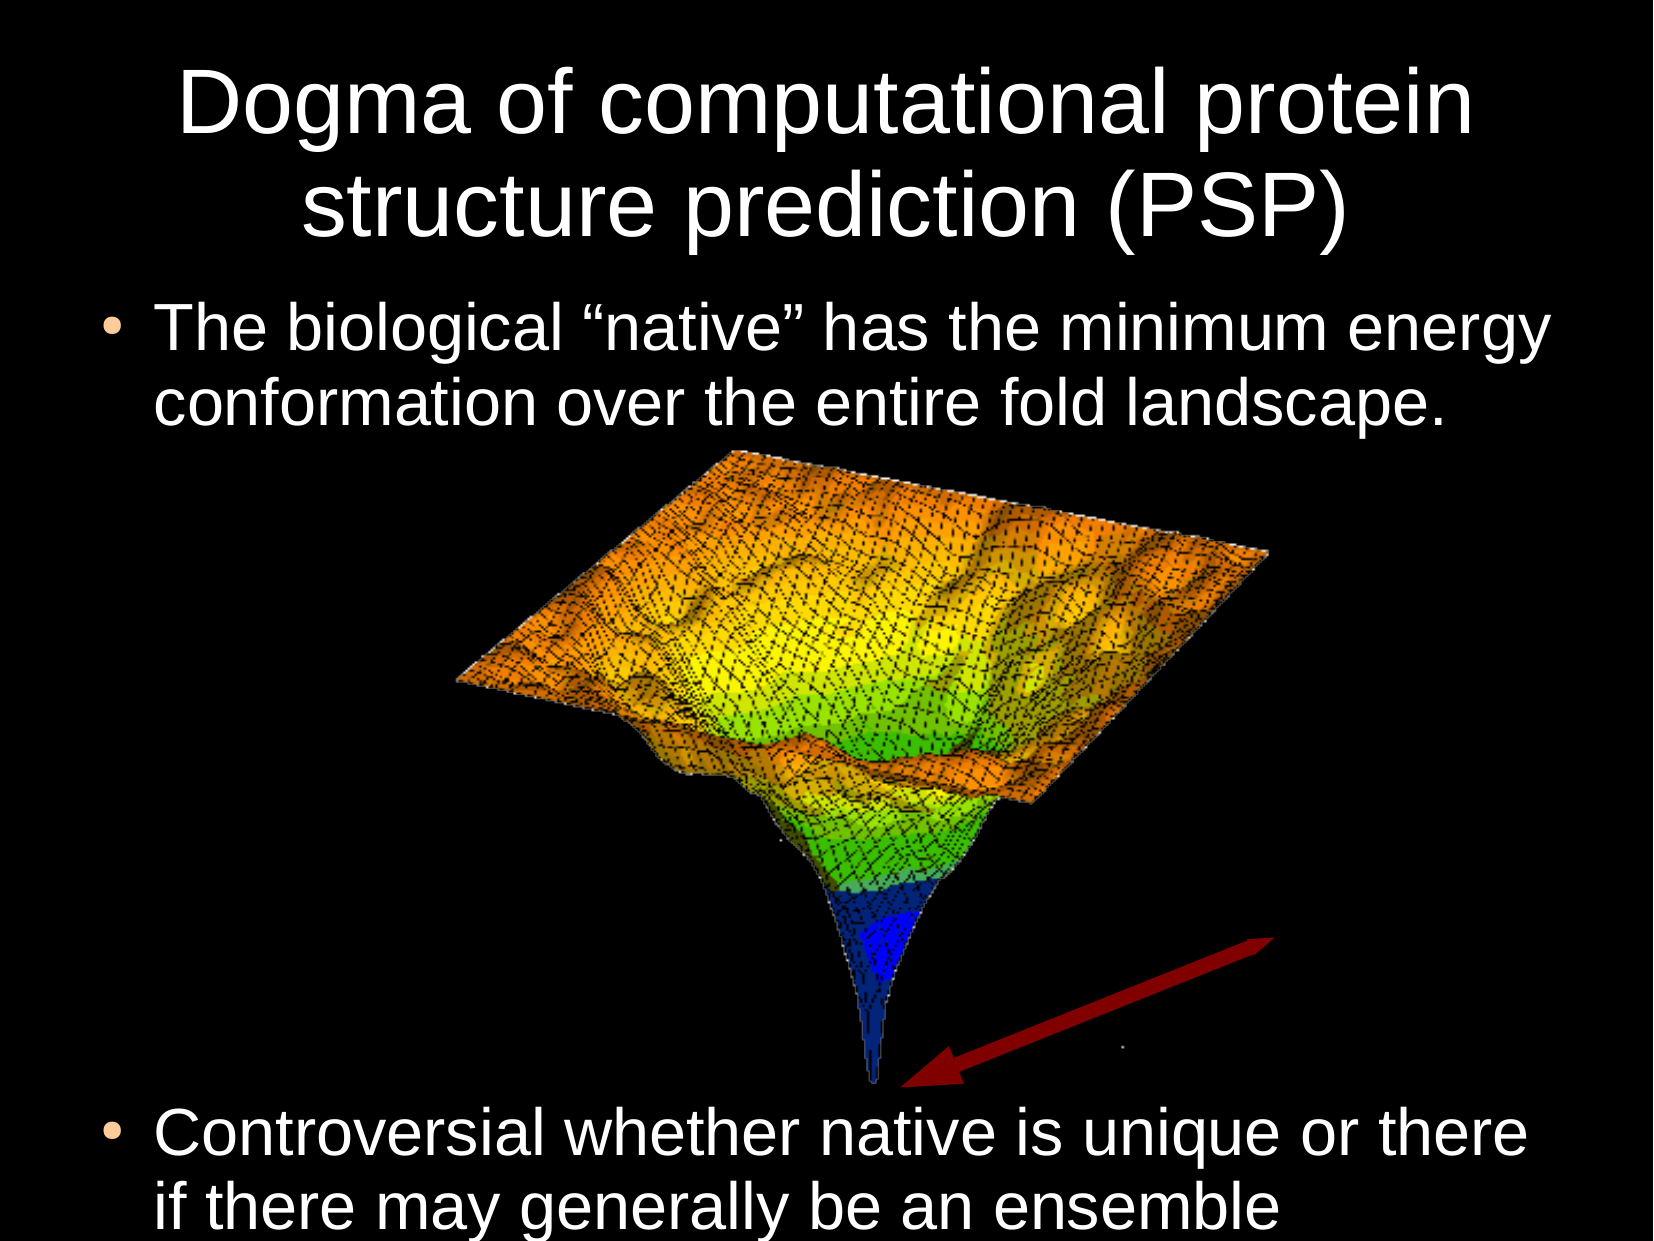

# Dogma of computational protein structure prediction (PSP)
The biological “native” has the minimum energy conformation over the entire fold landscape.
Controversial whether native is unique or there if there may generally be an ensemble